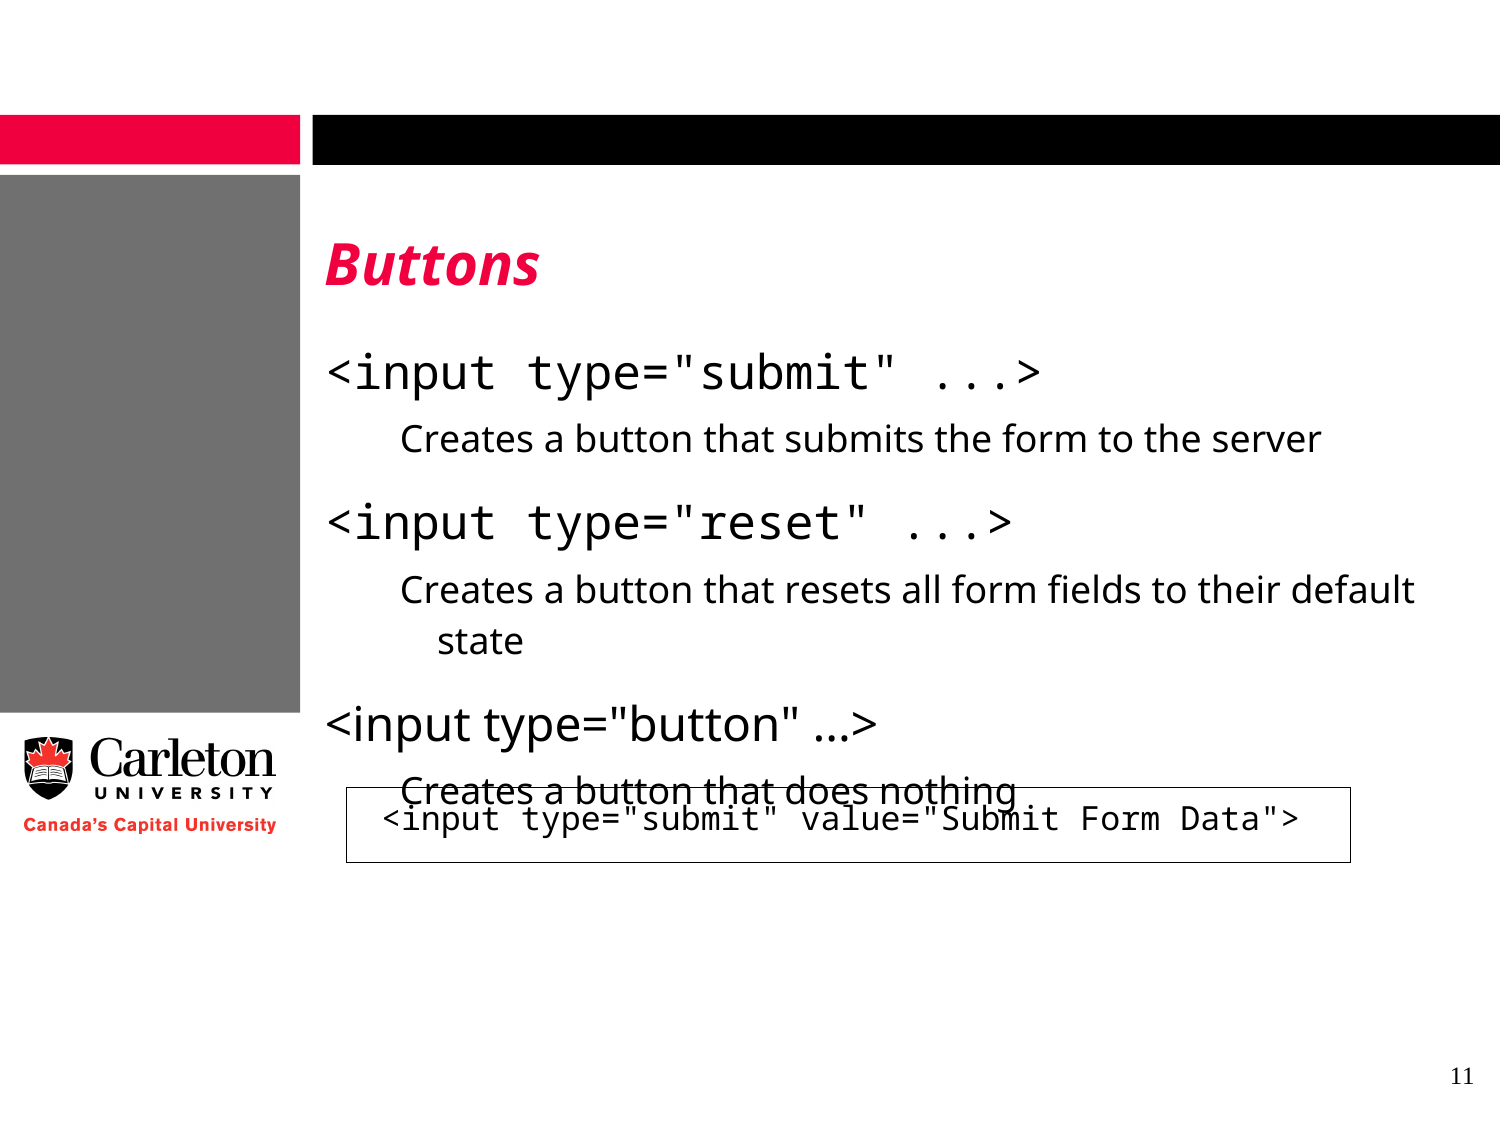

# Buttons
<input type="submit" ...>
Creates a button that submits the form to the server
<input type="reset" ...>
Creates a button that resets all form fields to their default state
<input type="button" ...>
Creates a button that does nothing
 <input type="submit" value="Submit Form Data">
11